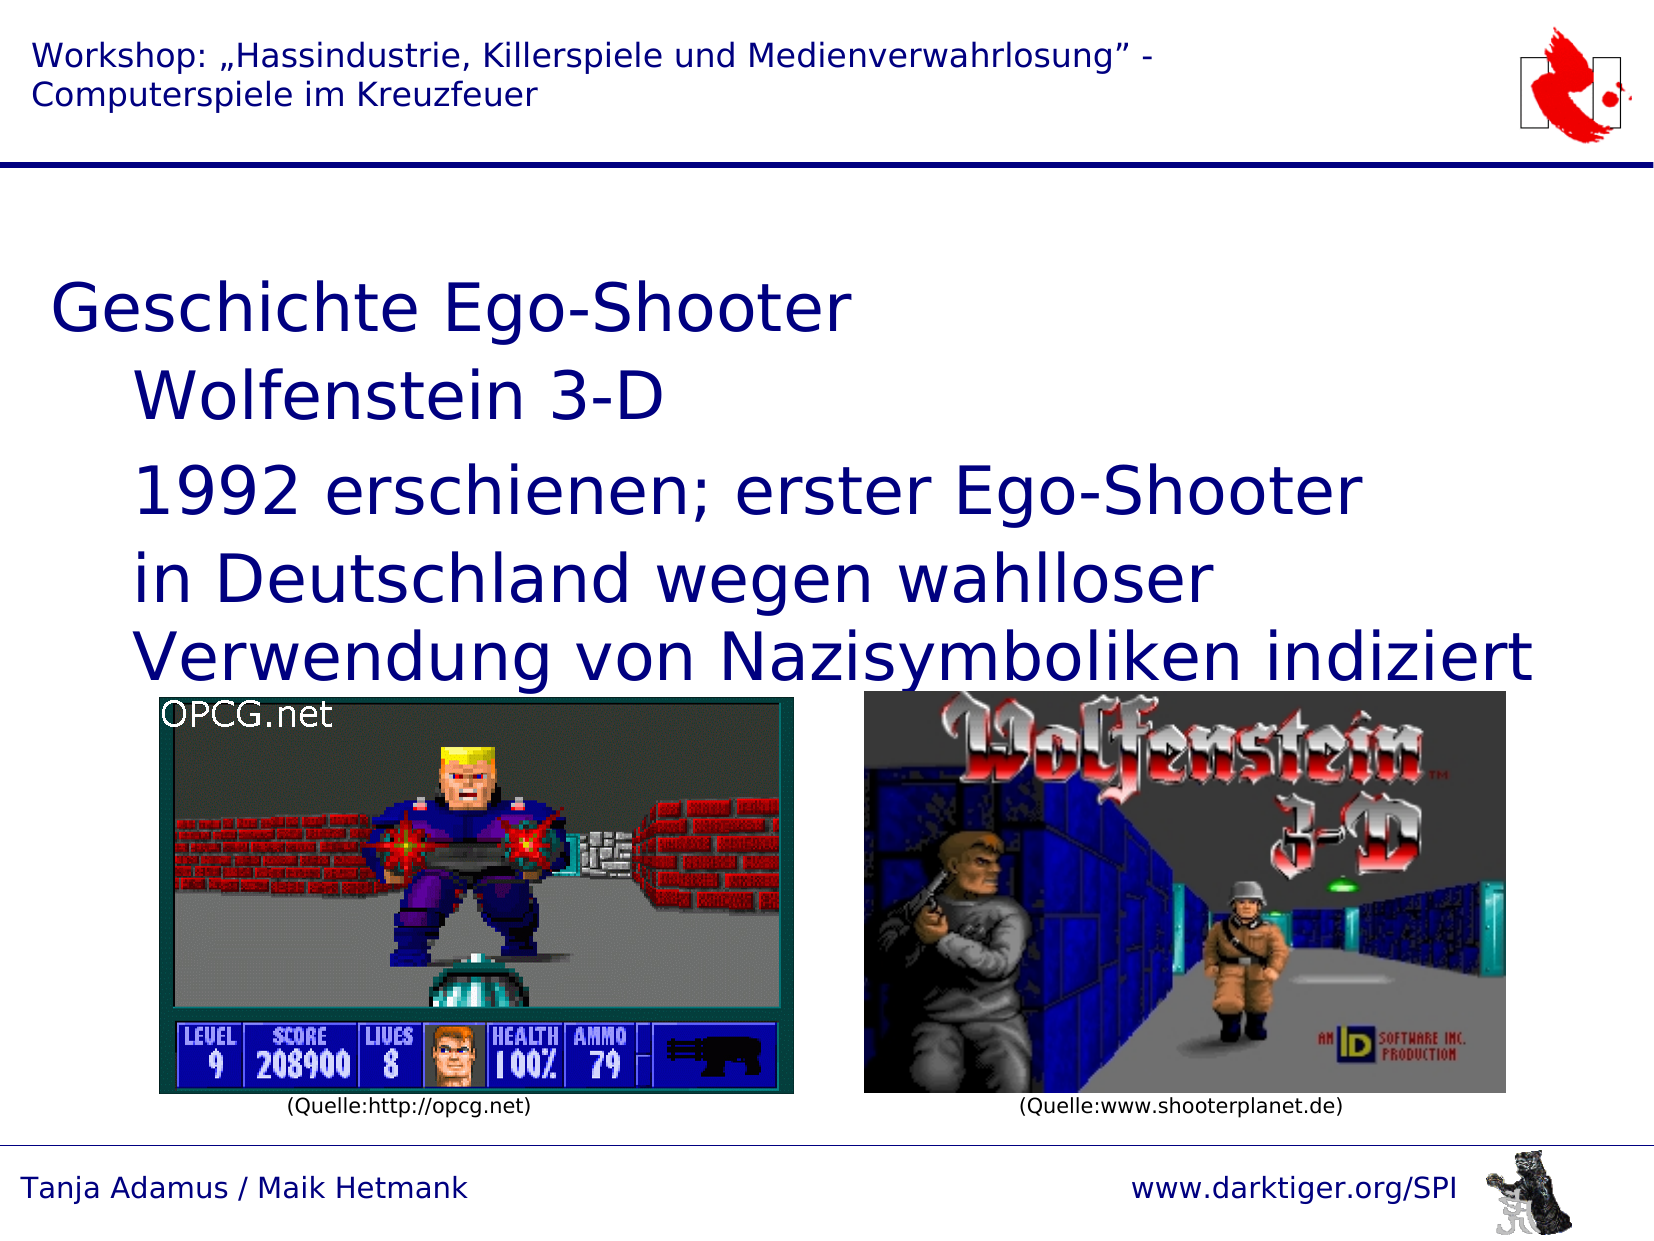

Workshop: „Hassindustrie, Killerspiele und Medienverwahrlosung” - Computerspiele im Kreuzfeuer
Geschichte Ego-Shooter
Wolfenstein 3-D
1992 erschienen; erster Ego-Shooter
in Deutschland wegen wahlloser Verwendung von Nazisymboliken indiziert
(Quelle:http://opcg.net)
(Quelle:www.shooterplanet.de)